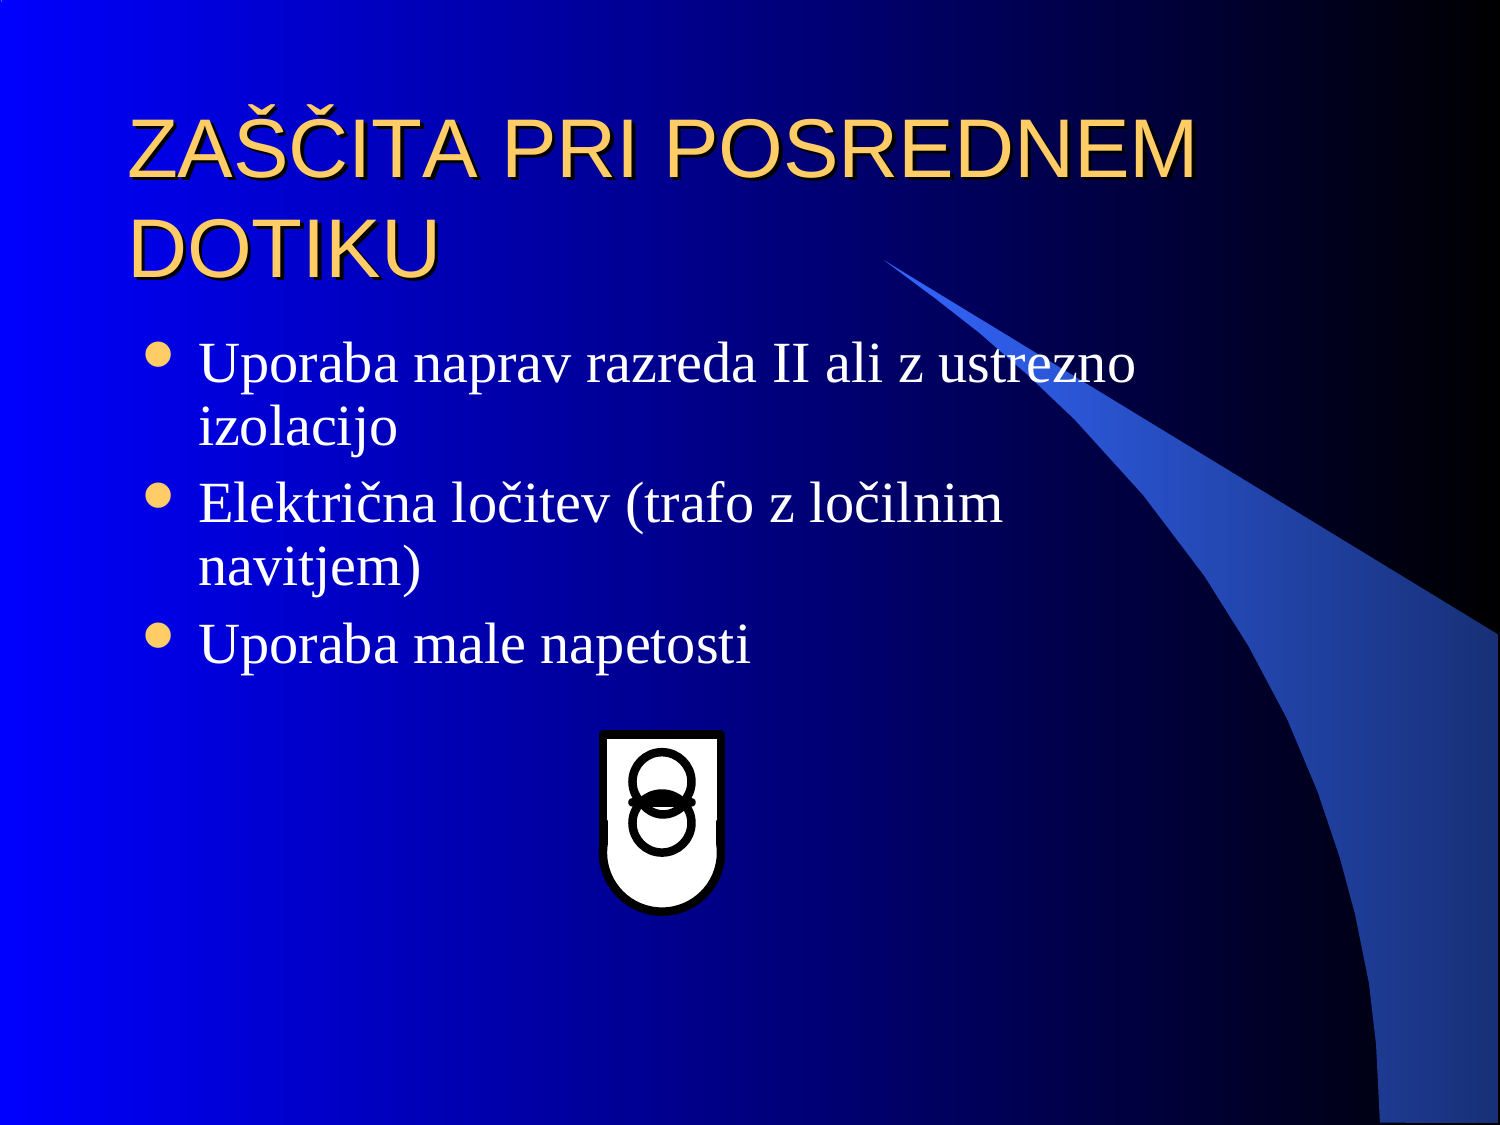

# ZAŠČITA PRI POSREDNEM DOTIKU
Uporaba naprav razreda II ali z ustrezno izolacijo
Električna ločitev (trafo z ločilnim navitjem)
Uporaba male napetosti